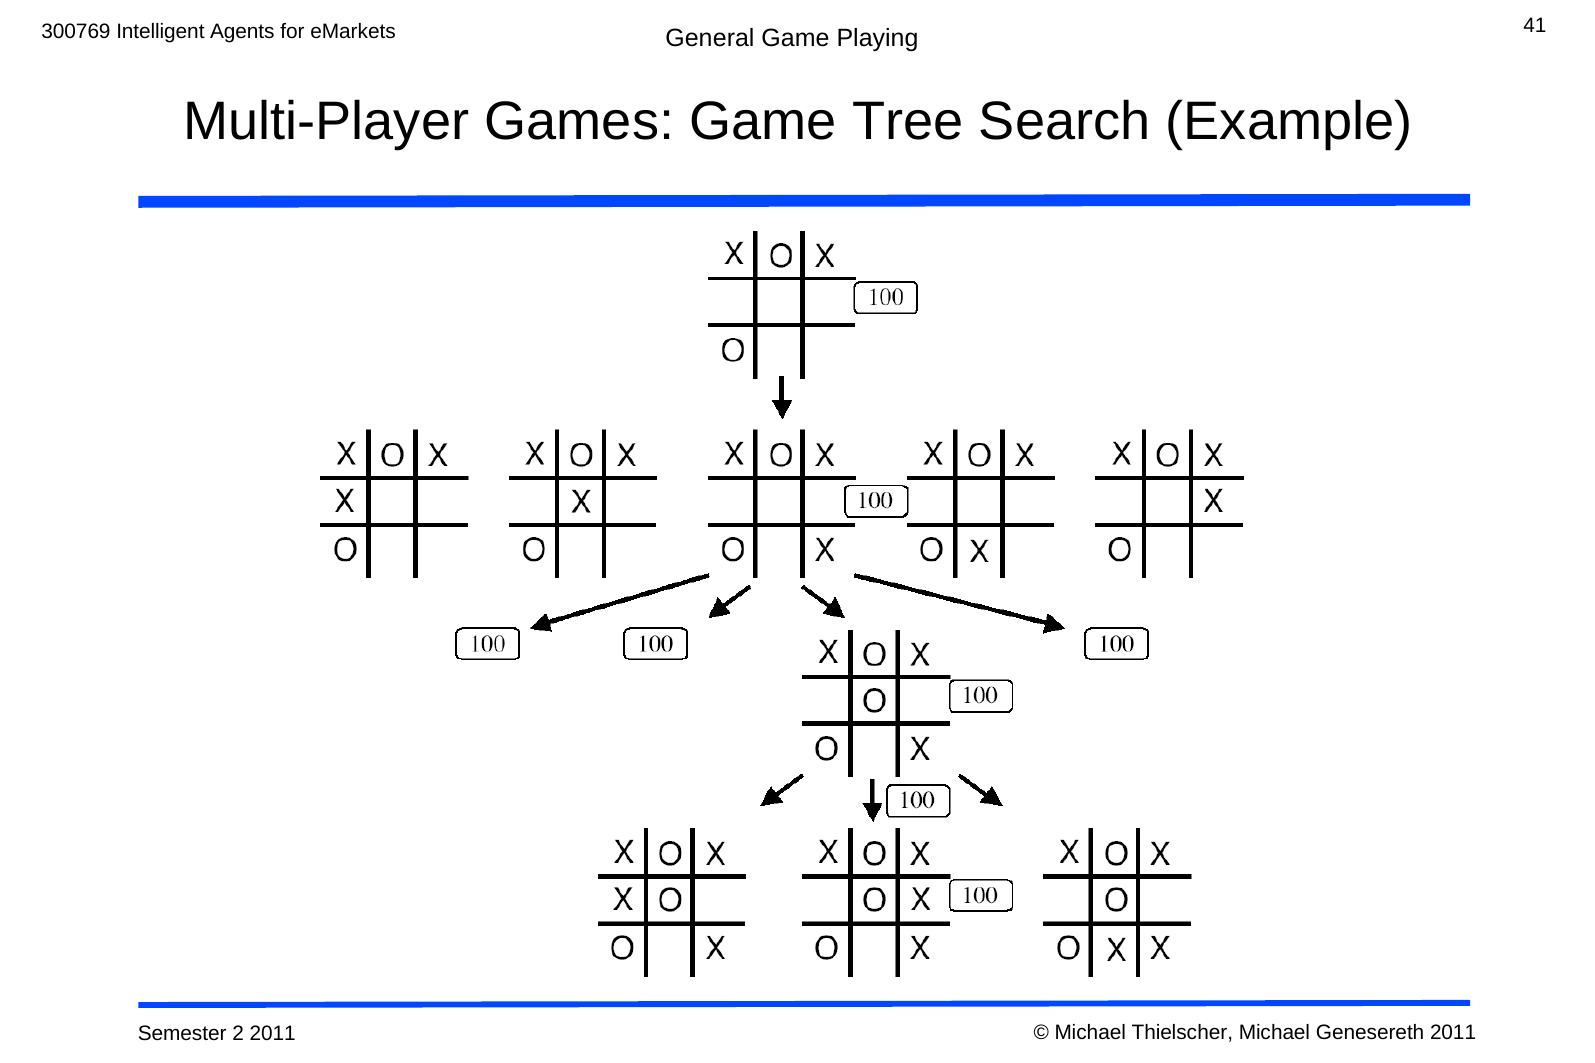

# Multi-Player Games: Game Tree Search (Example)